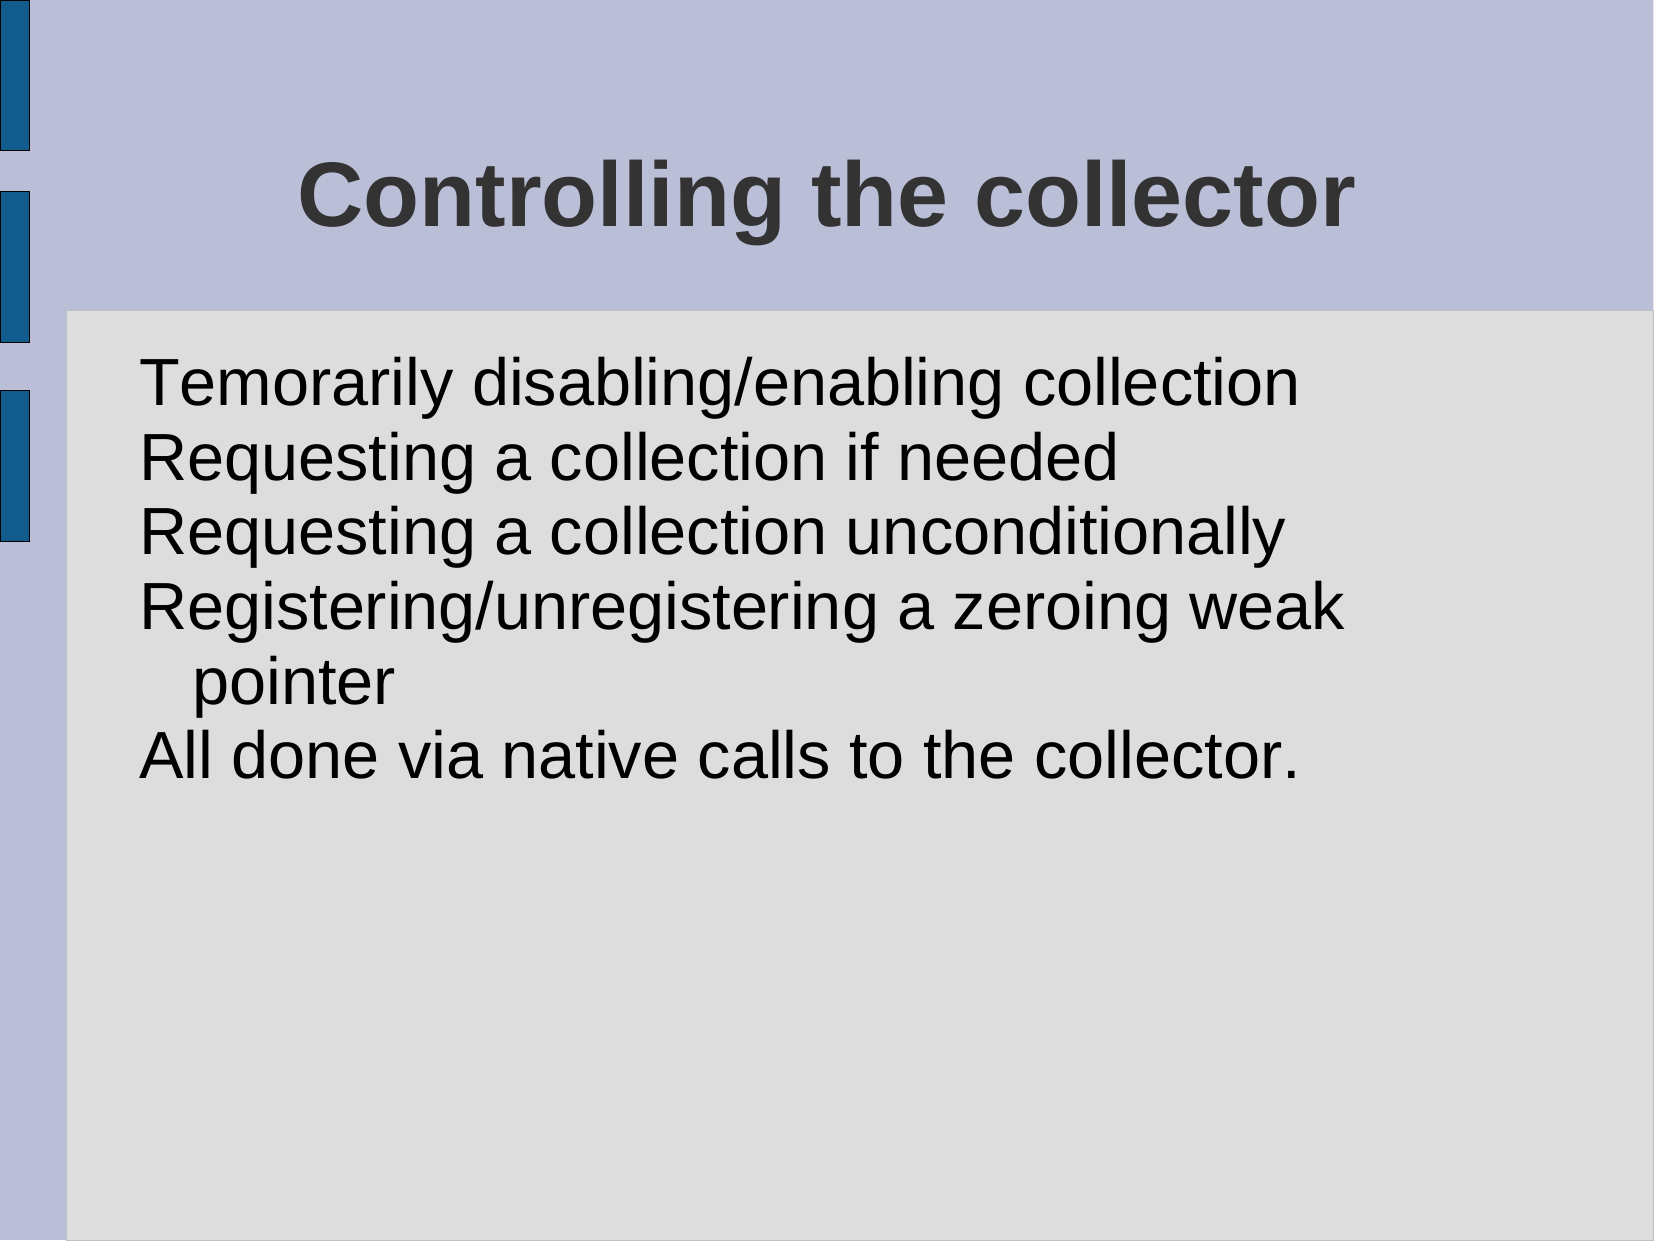

# Controlling the collector
Temorarily disabling/enabling collection
Requesting a collection if needed
Requesting a collection unconditionally
Registering/unregistering a zeroing weak pointer
All done via native calls to the collector.